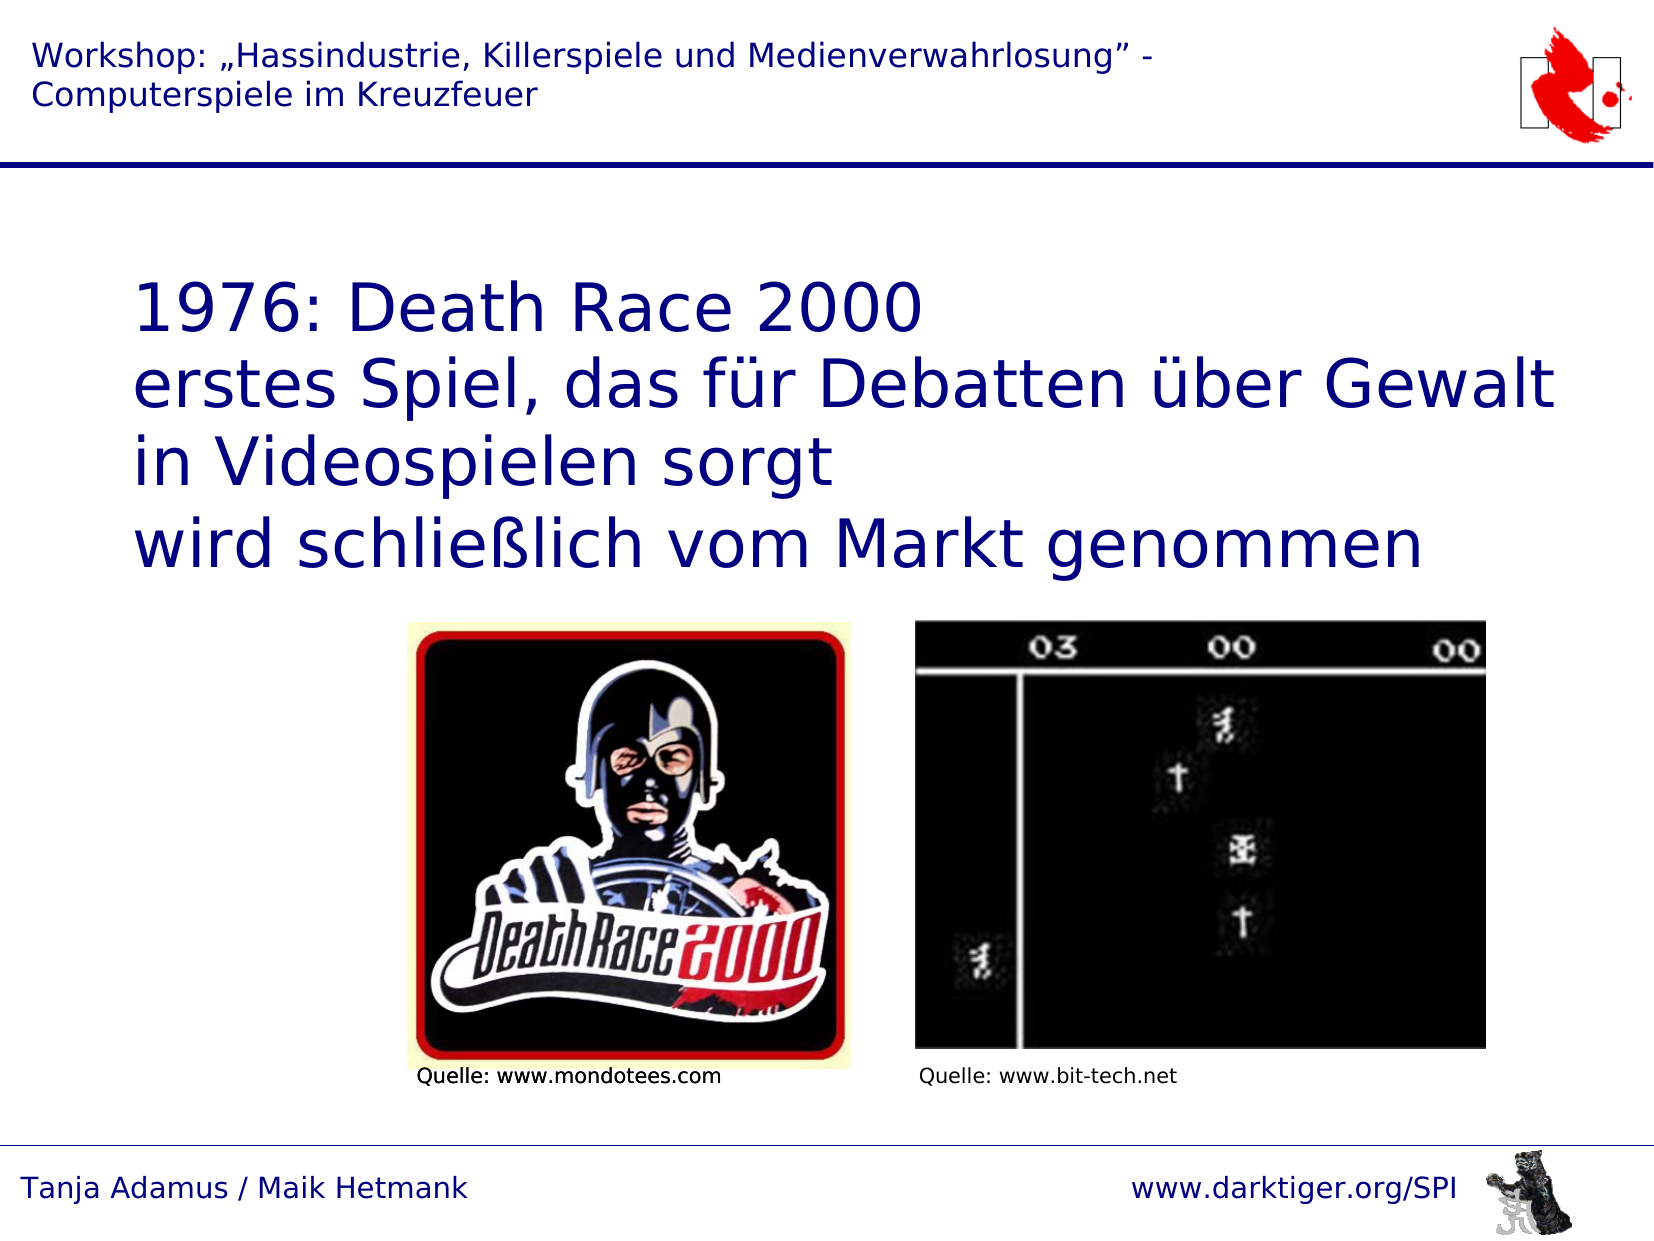

Workshop: „Hassindustrie, Killerspiele und Medienverwahrlosung” - Computerspiele im Kreuzfeuer
1976: Death Race 2000
erstes Spiel, das für Debatten über Gewalt in Videospielen sorgt
wird schließlich vom Markt genommen
Quelle: www.mondotees.com
Quelle: www.mondotees.com
Quelle: www.bit-tech.net